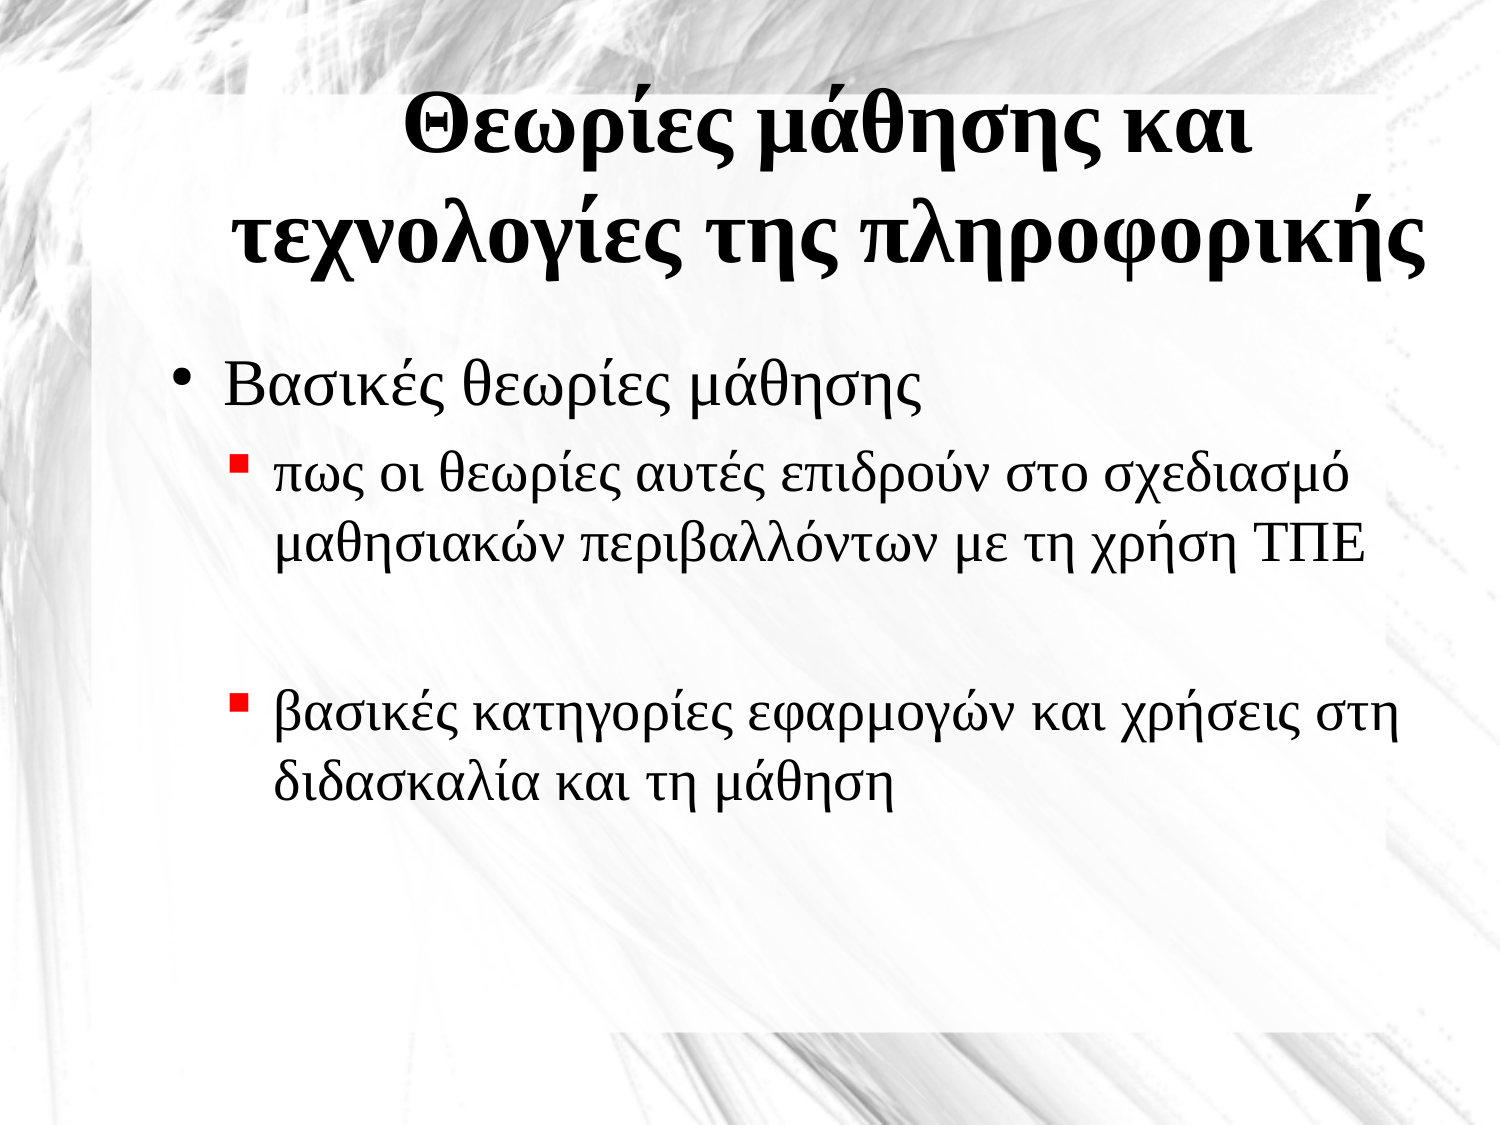

# Θεωρίες μάθησης και τεχνολογίες της πληροφορικής
Βασικές θεωρίες μάθησης
πως οι θεωρίες αυτές επιδρούν στο σχεδιασμό μαθησιακών περιβαλλόντων με τη χρήση ΤΠΕ
βασικές κατηγορίες εφαρμογών και χρήσεις στη διδασκαλία και τη μάθηση